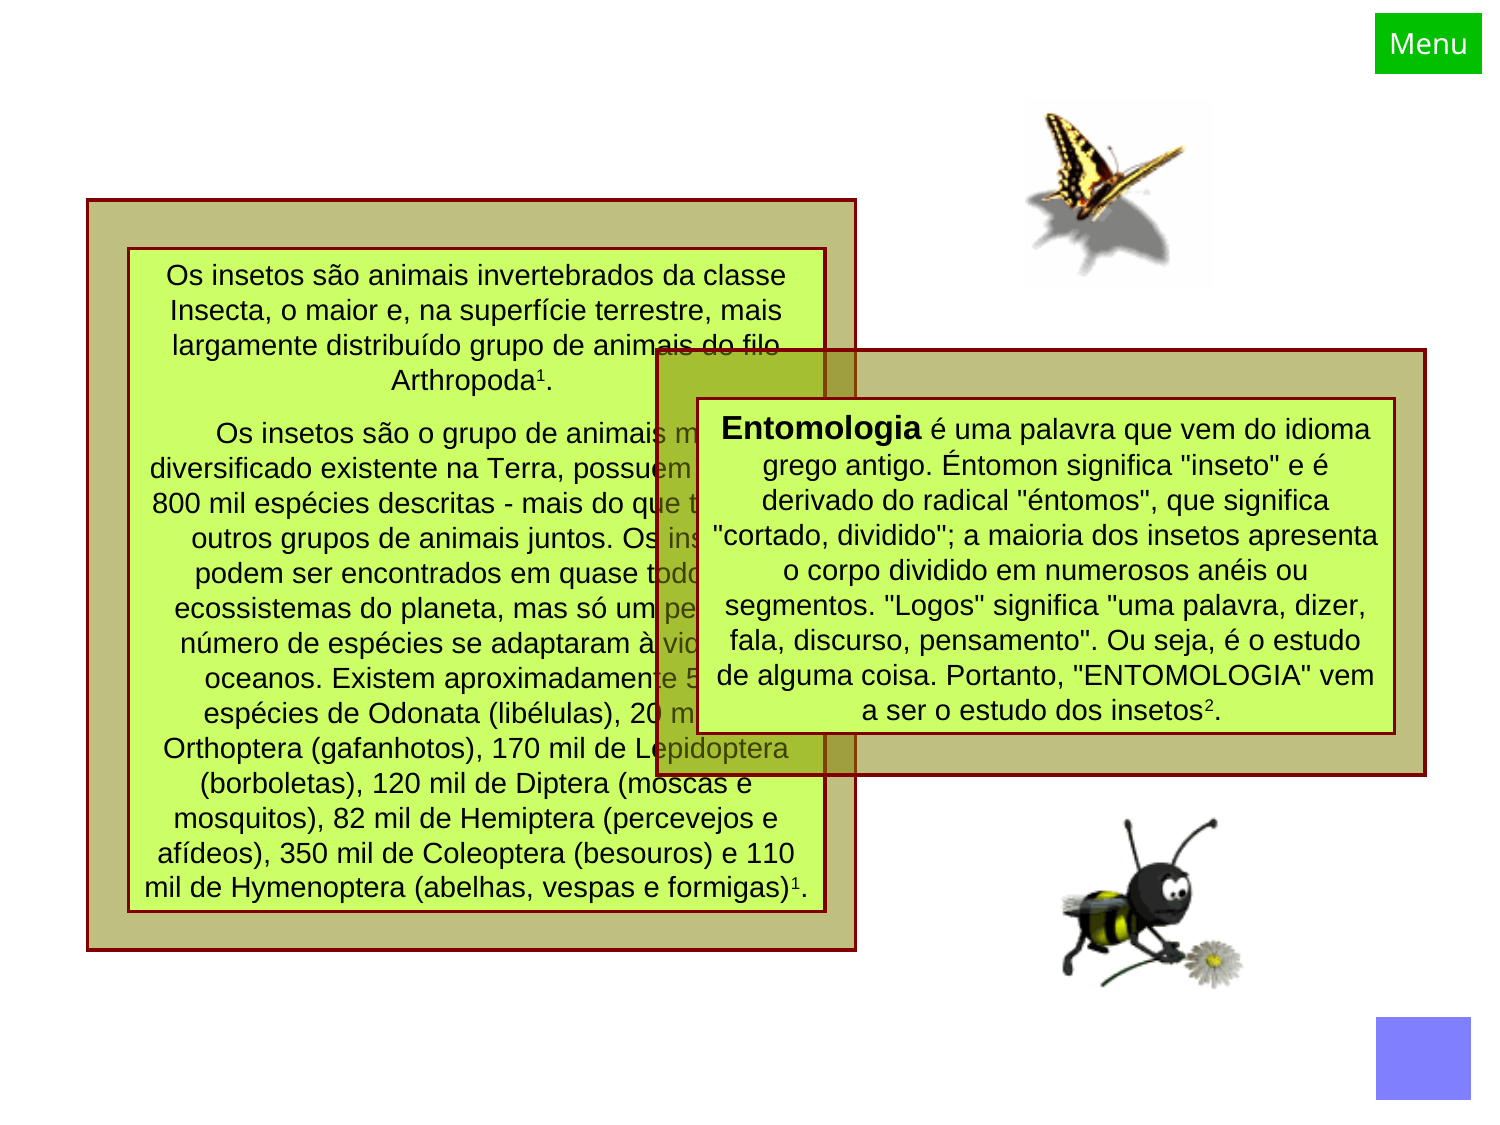

Os insetos são animais invertebrados da classe Insecta, o maior e, na superfície terrestre, mais largamente distribuído grupo de animais do filo Arthropoda1.
Os insetos são o grupo de animais mais diversificado existente na Terra, possuem mais de 800 mil espécies descritas - mais do que todos os outros grupos de animais juntos. Os insetos podem ser encontrados em quase todos os ecossistemas do planeta, mas só um pequeno número de espécies se adaptaram à vida nos oceanos. Existem aproximadamente 5 mil espécies de Odonata (libélulas), 20 mil de Orthoptera (gafanhotos), 170 mil de Lepidoptera (borboletas), 120 mil de Diptera (moscas e mosquitos), 82 mil de Hemiptera (percevejos e afídeos), 350 mil de Coleoptera (besouros) e 110 mil de Hymenoptera (abelhas, vespas e formigas)1.
Entomologia é uma palavra que vem do idioma grego antigo. Éntomon significa "inseto" e é derivado do radical "éntomos", que significa "cortado, dividido"; a maioria dos insetos apresenta o corpo dividido em numerosos anéis ou segmentos. "Logos" significa "uma palavra, dizer, fala, discurso, pensamento". Ou seja, é o estudo de alguma coisa. Portanto, "ENTOMOLOGIA" vem a ser o estudo dos insetos2.